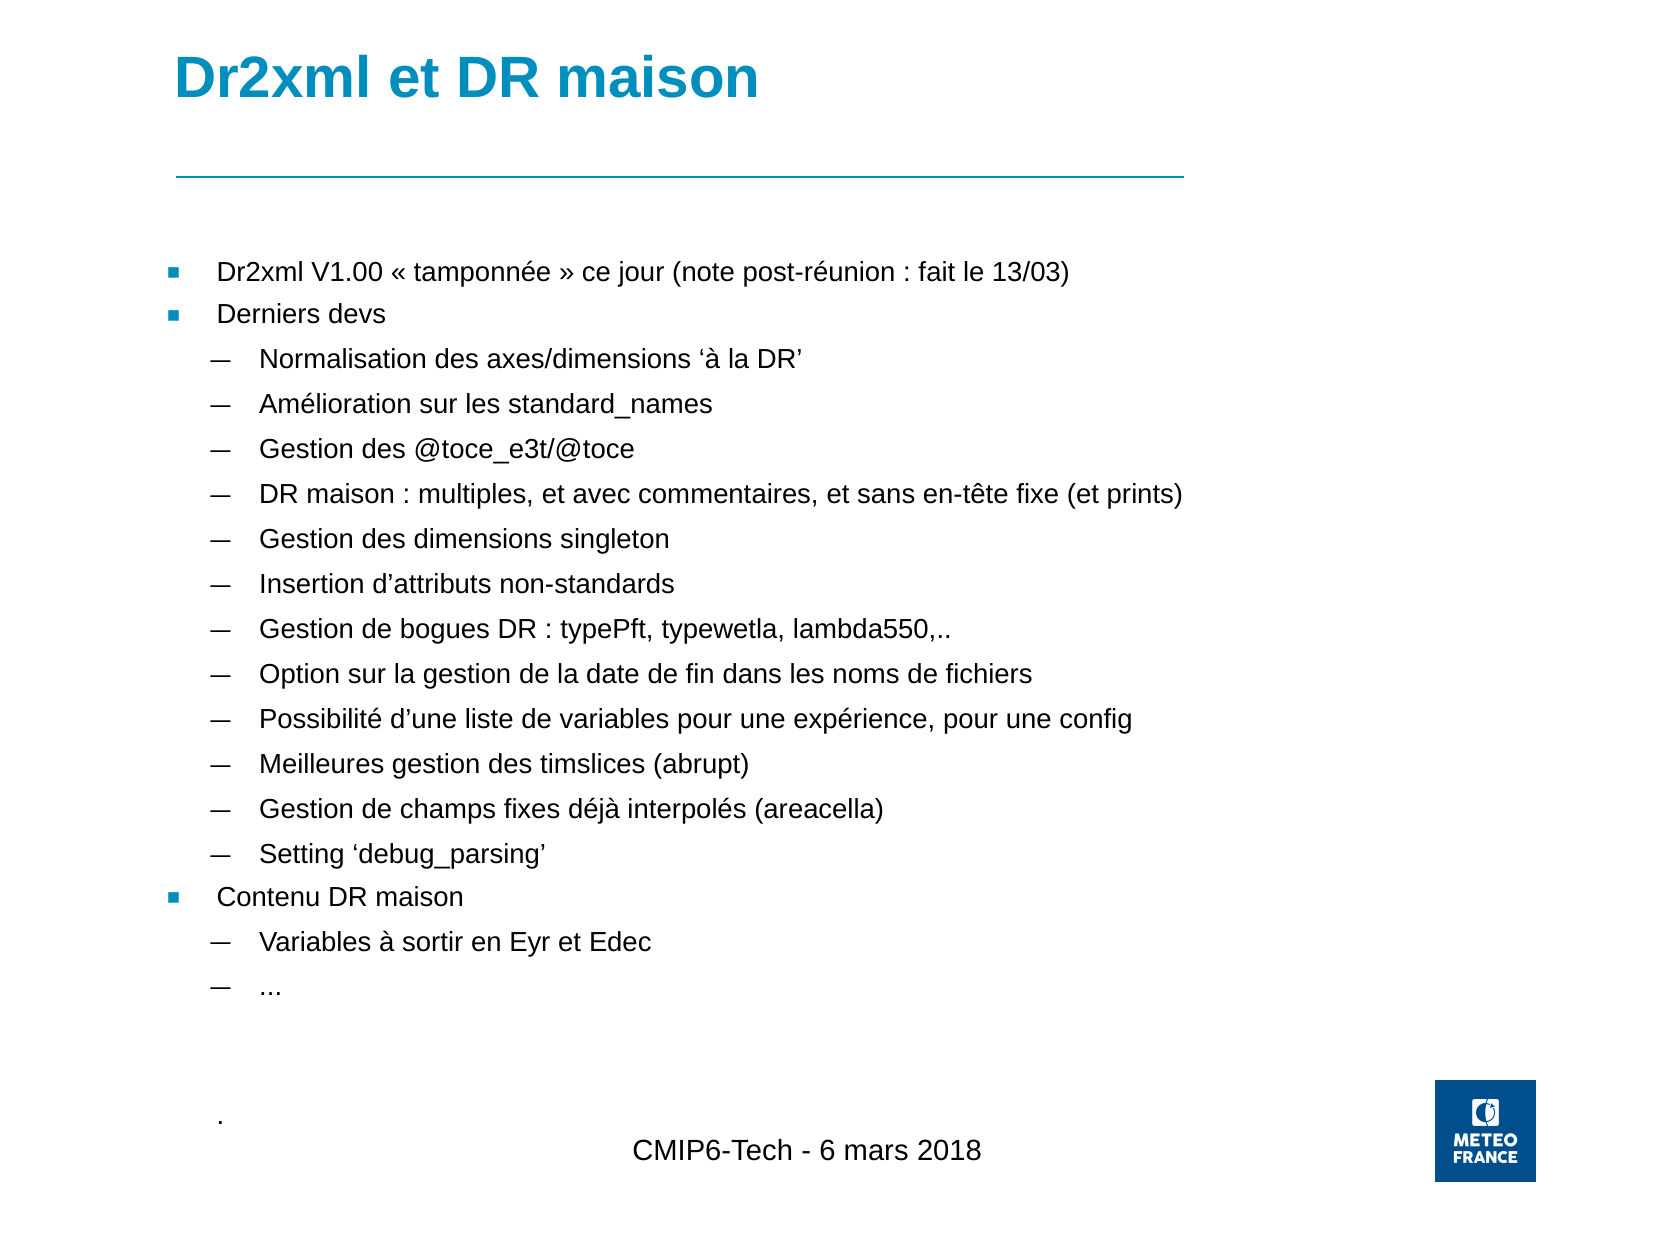

# Dr2xml et DR maison
Dr2xml V1.00 « tamponnée » ce jour (note post-réunion : fait le 13/03)
Derniers devs
Normalisation des axes/dimensions ‘à la DR’
Amélioration sur les standard_names
Gestion des @toce_e3t/@toce
DR maison : multiples, et avec commentaires, et sans en-tête fixe (et prints)
Gestion des dimensions singleton
Insertion d’attributs non-standards
Gestion de bogues DR : typePft, typewetla, lambda550,..
Option sur la gestion de la date de fin dans les noms de fichiers
Possibilité d’une liste de variables pour une expérience, pour une config
Meilleures gestion des timslices (abrupt)
Gestion de champs fixes déjà interpolés (areacella)
Setting ‘debug_parsing’
Contenu DR maison
Variables à sortir en Eyr et Edec
...
.
CMIP6-Tech - 6 mars 2018